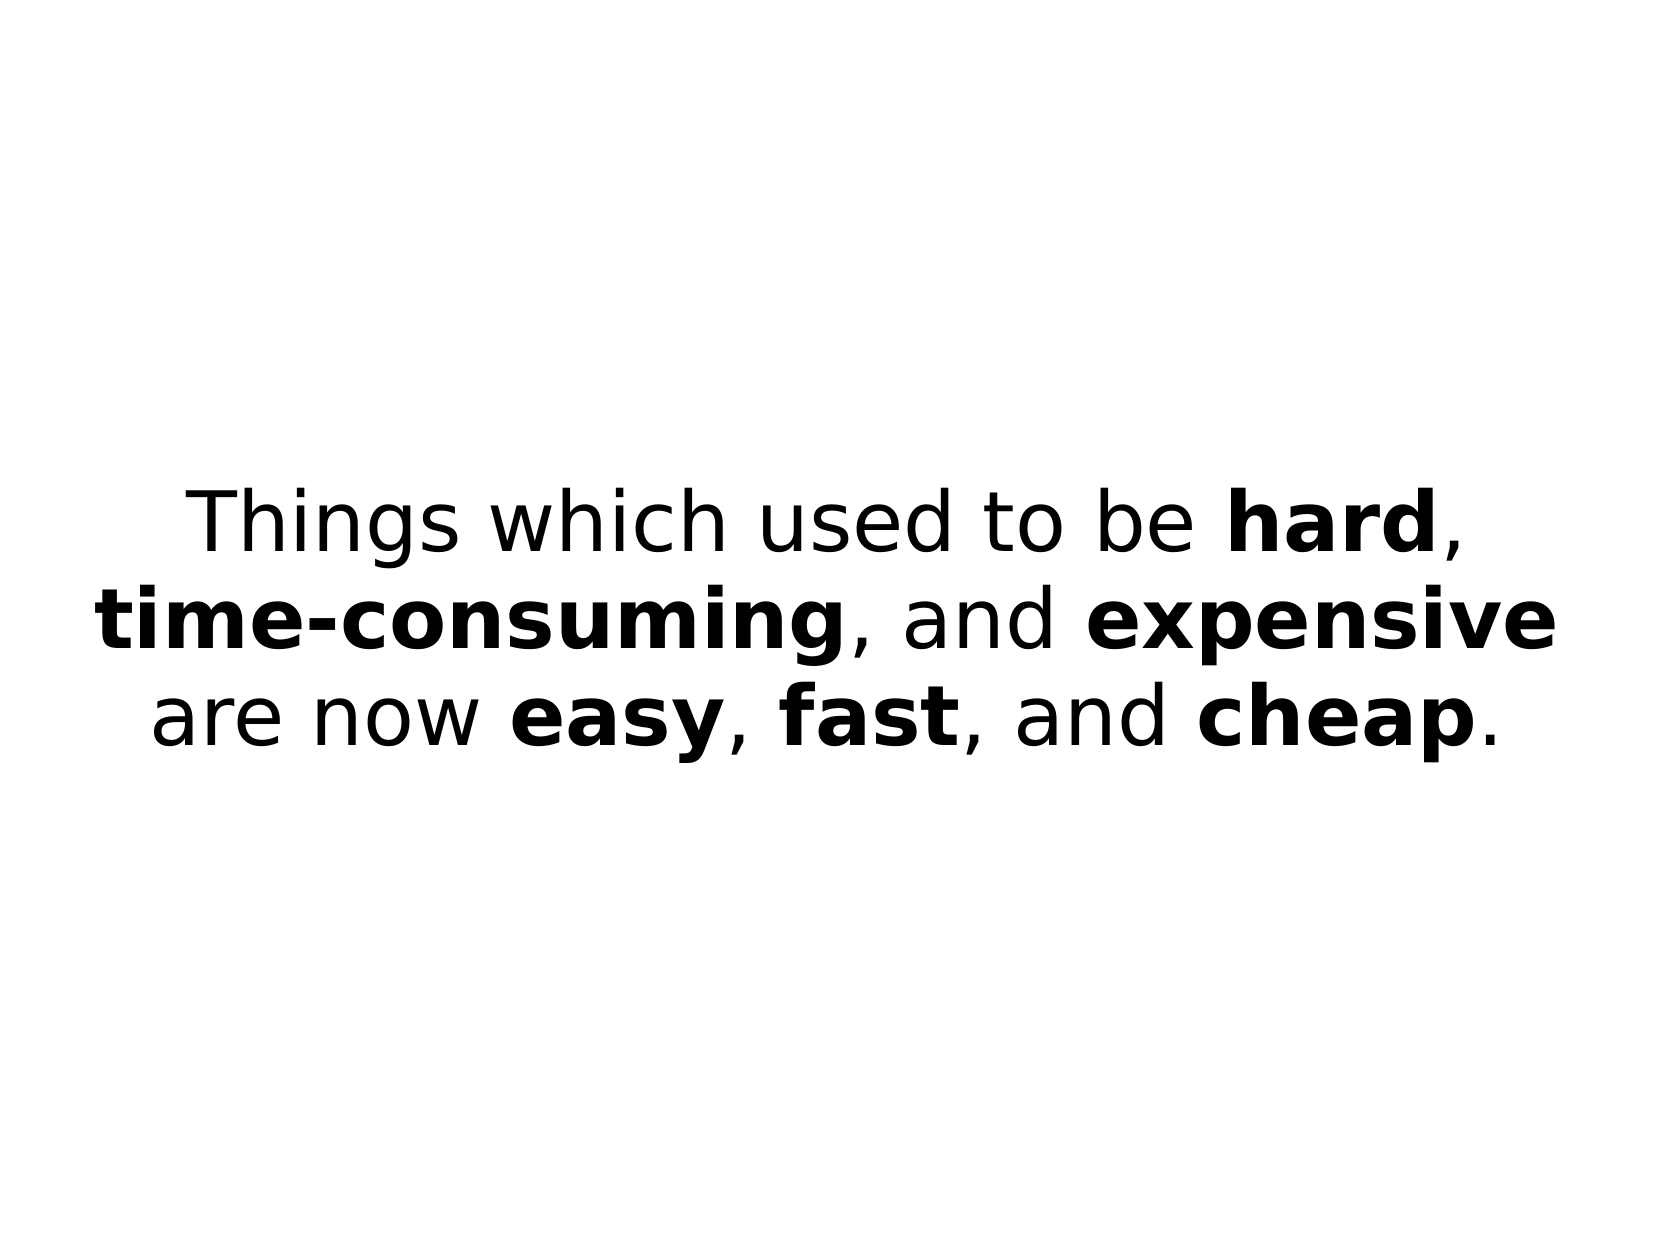

# Things which used to be hard, time-consuming, and expensive are now easy, fast, and cheap.